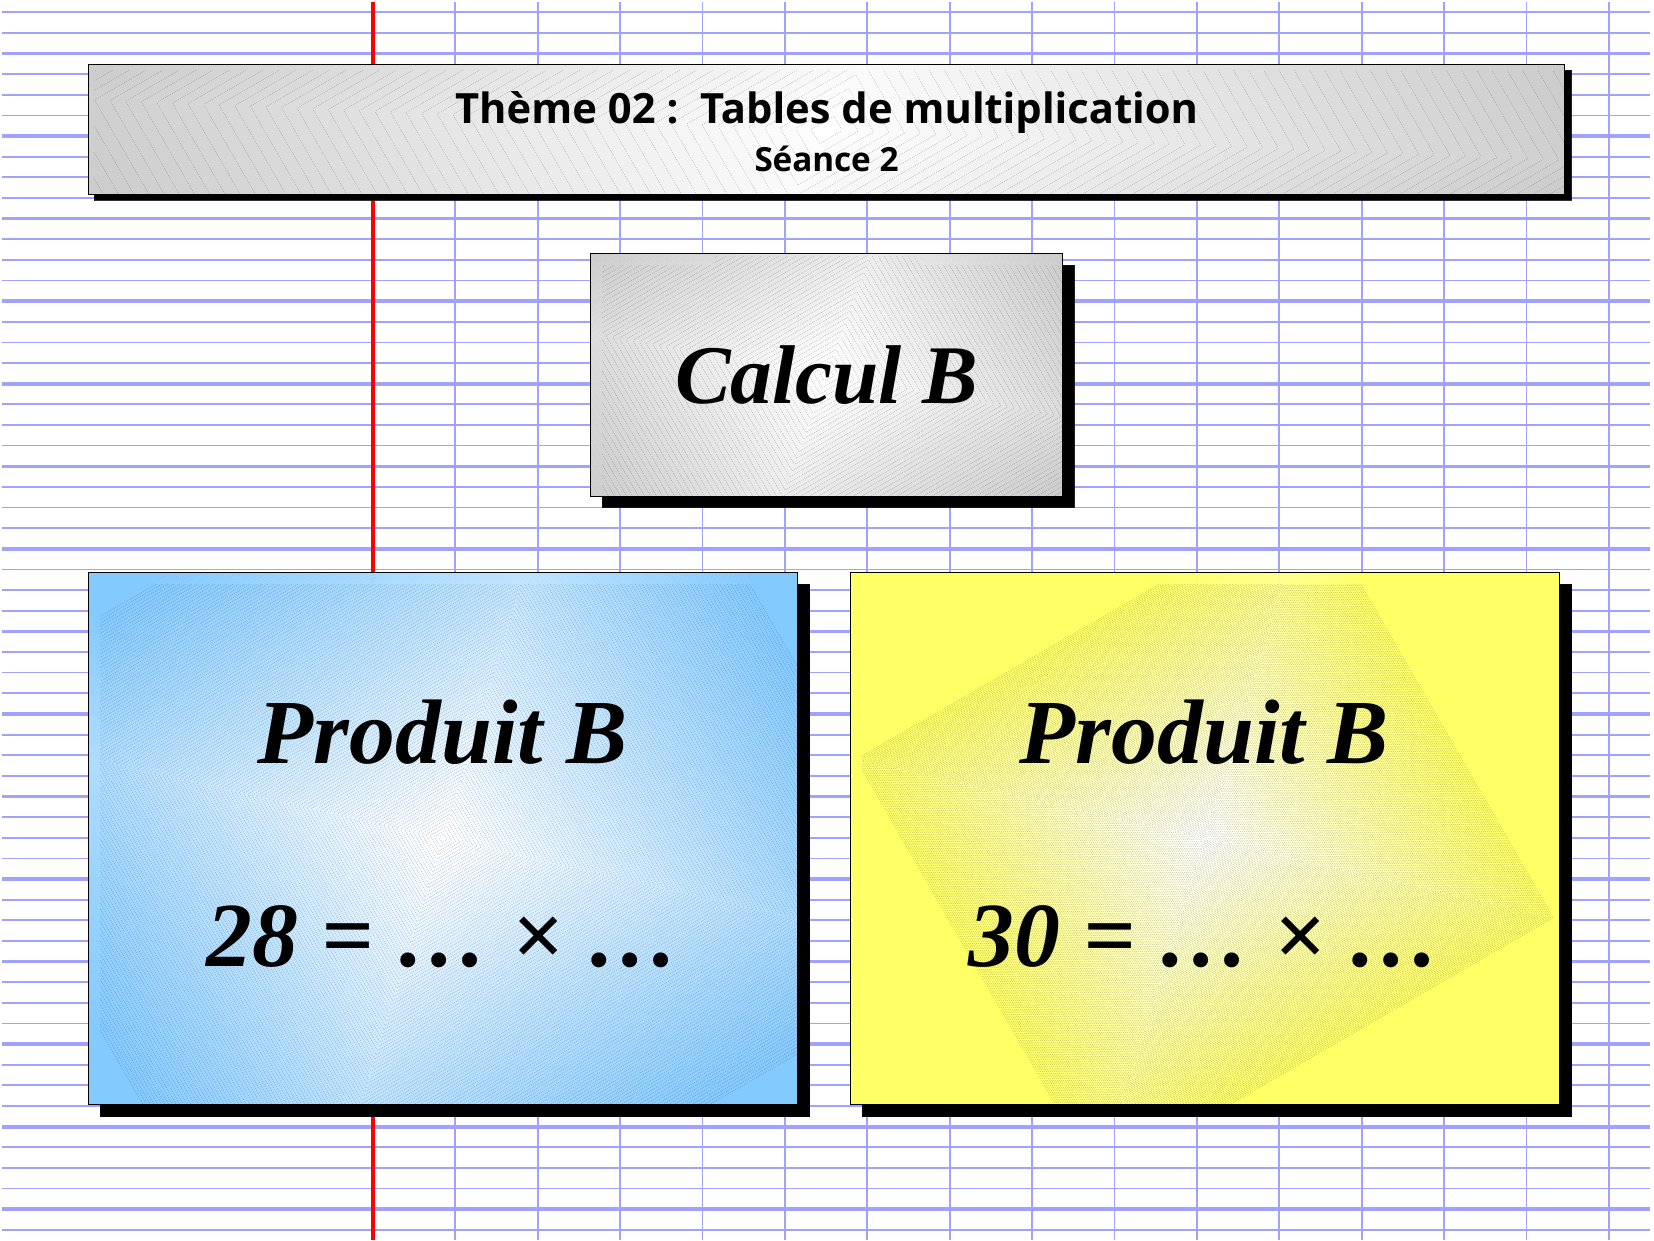

Thème 02 : Tables de multiplication
Séance 2
Calcul B
9
0
1
2
3
4
5
6
7
8
Produit B
28 = … × …
Produit B
30 = … × …